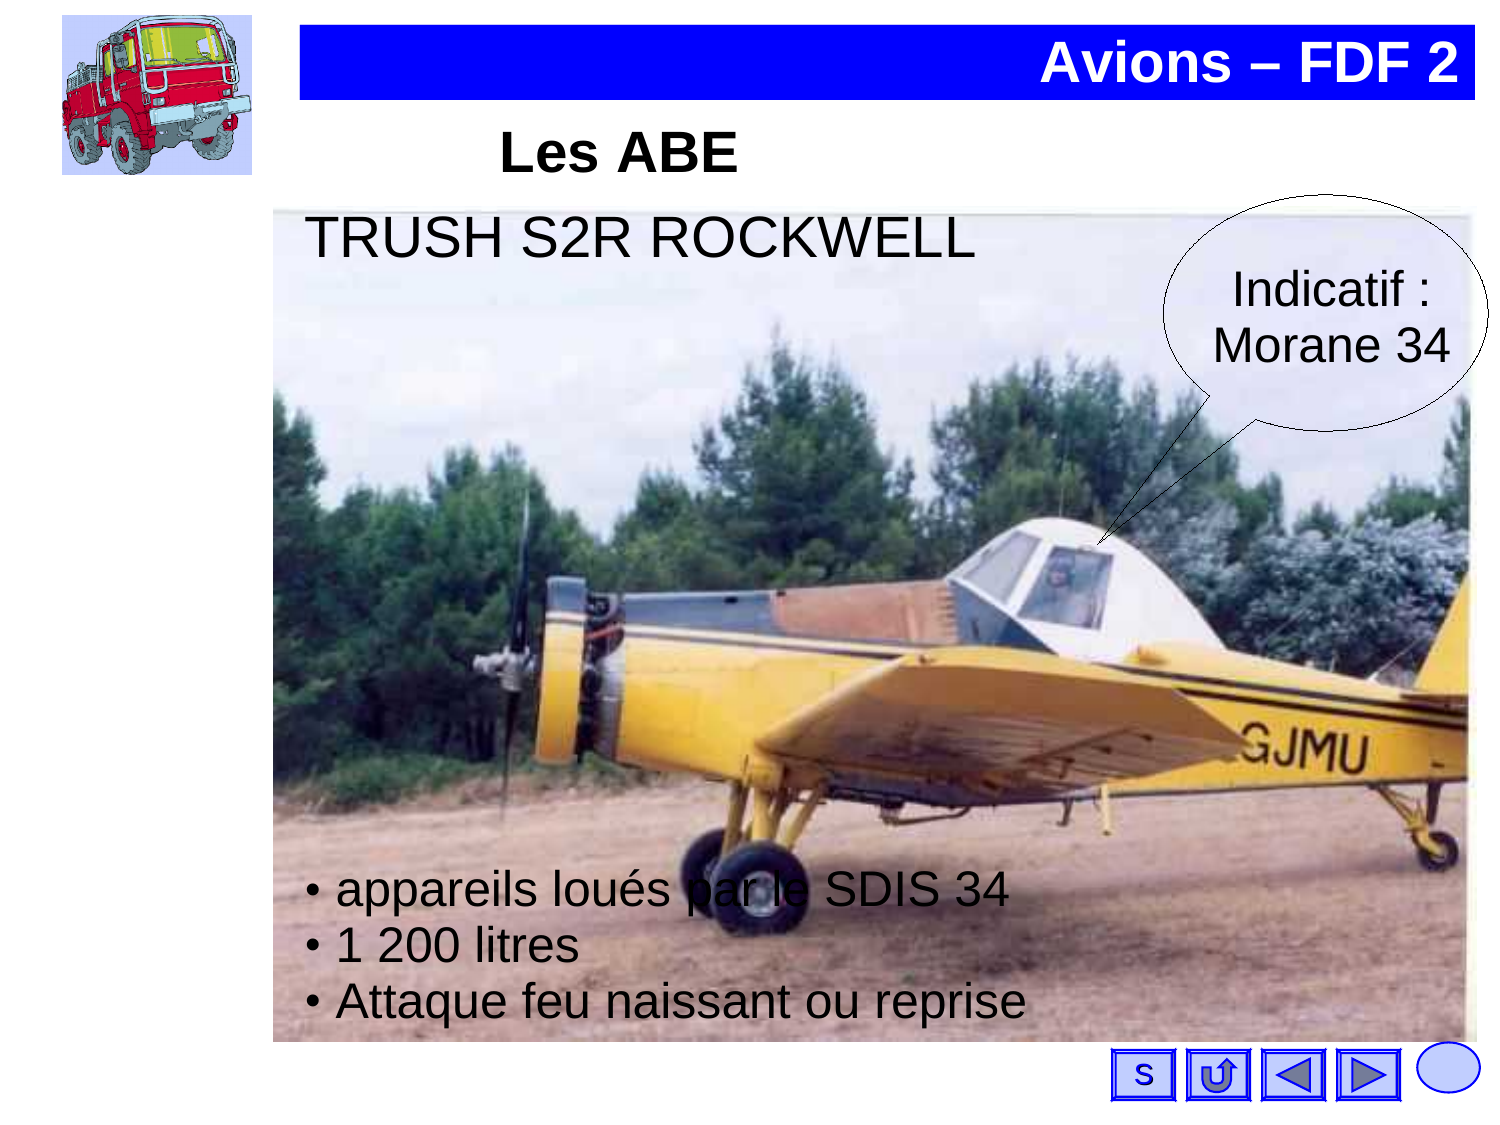

Avions – FDF 2
Les ABE
TRUSH S2R ROCKWELL
Indicatif : Morane 34
 appareils loués par le SDIS 34
 1 200 litres
 Attaque feu naissant ou reprise